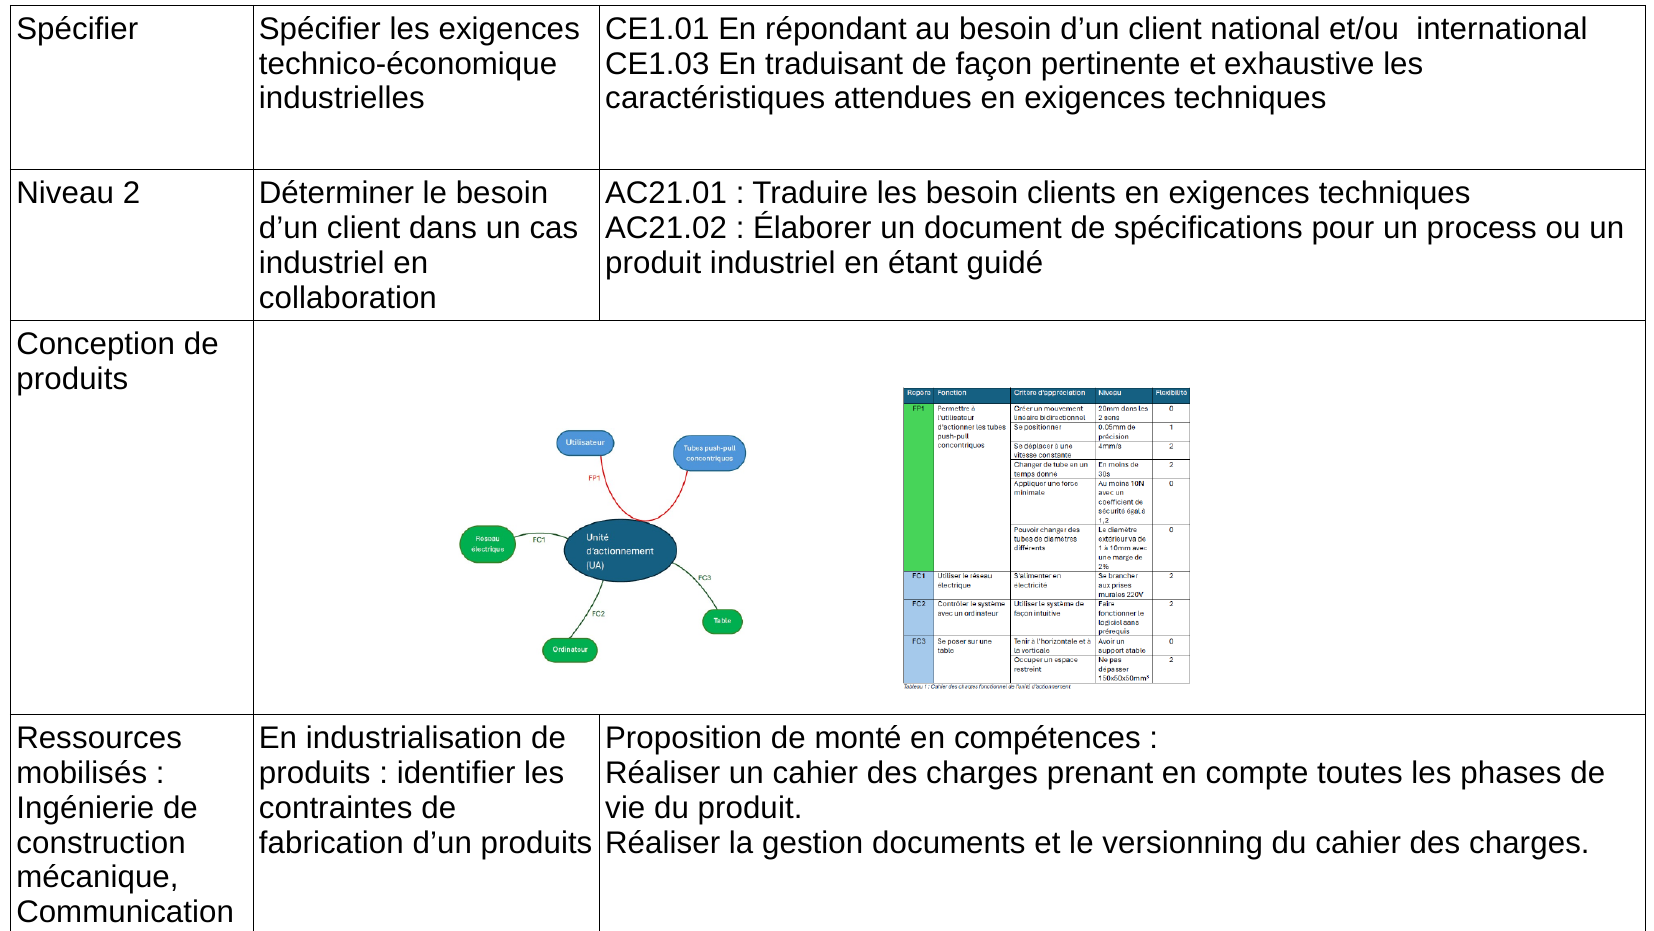

| Spécifier | Spécifier les exigences technico-économique industrielles | CE1.01 En répondant au besoin d’un client national et/ou international CE1.03 En traduisant de façon pertinente et exhaustive les caractéristiques attendues en exigences techniques |
| --- | --- | --- |
| Niveau 2 | Déterminer le besoin d’un client dans un cas industriel en collaboration | AC21.01 : Traduire les besoin clients en exigences techniques AC21.02 : Élaborer un document de spécifications pour un process ou un produit industriel en étant guidé |
| Conception de produits | | |
| Ressources mobilisés : Ingénierie de construction mécanique, Communication | En industrialisation de produits : identifier les contraintes de fabrication d’un produits | Proposition de monté en compétences : Réaliser un cahier des charges prenant en compte toutes les phases de vie du produit. Réaliser la gestion documents et le versionning du cahier des charges. |